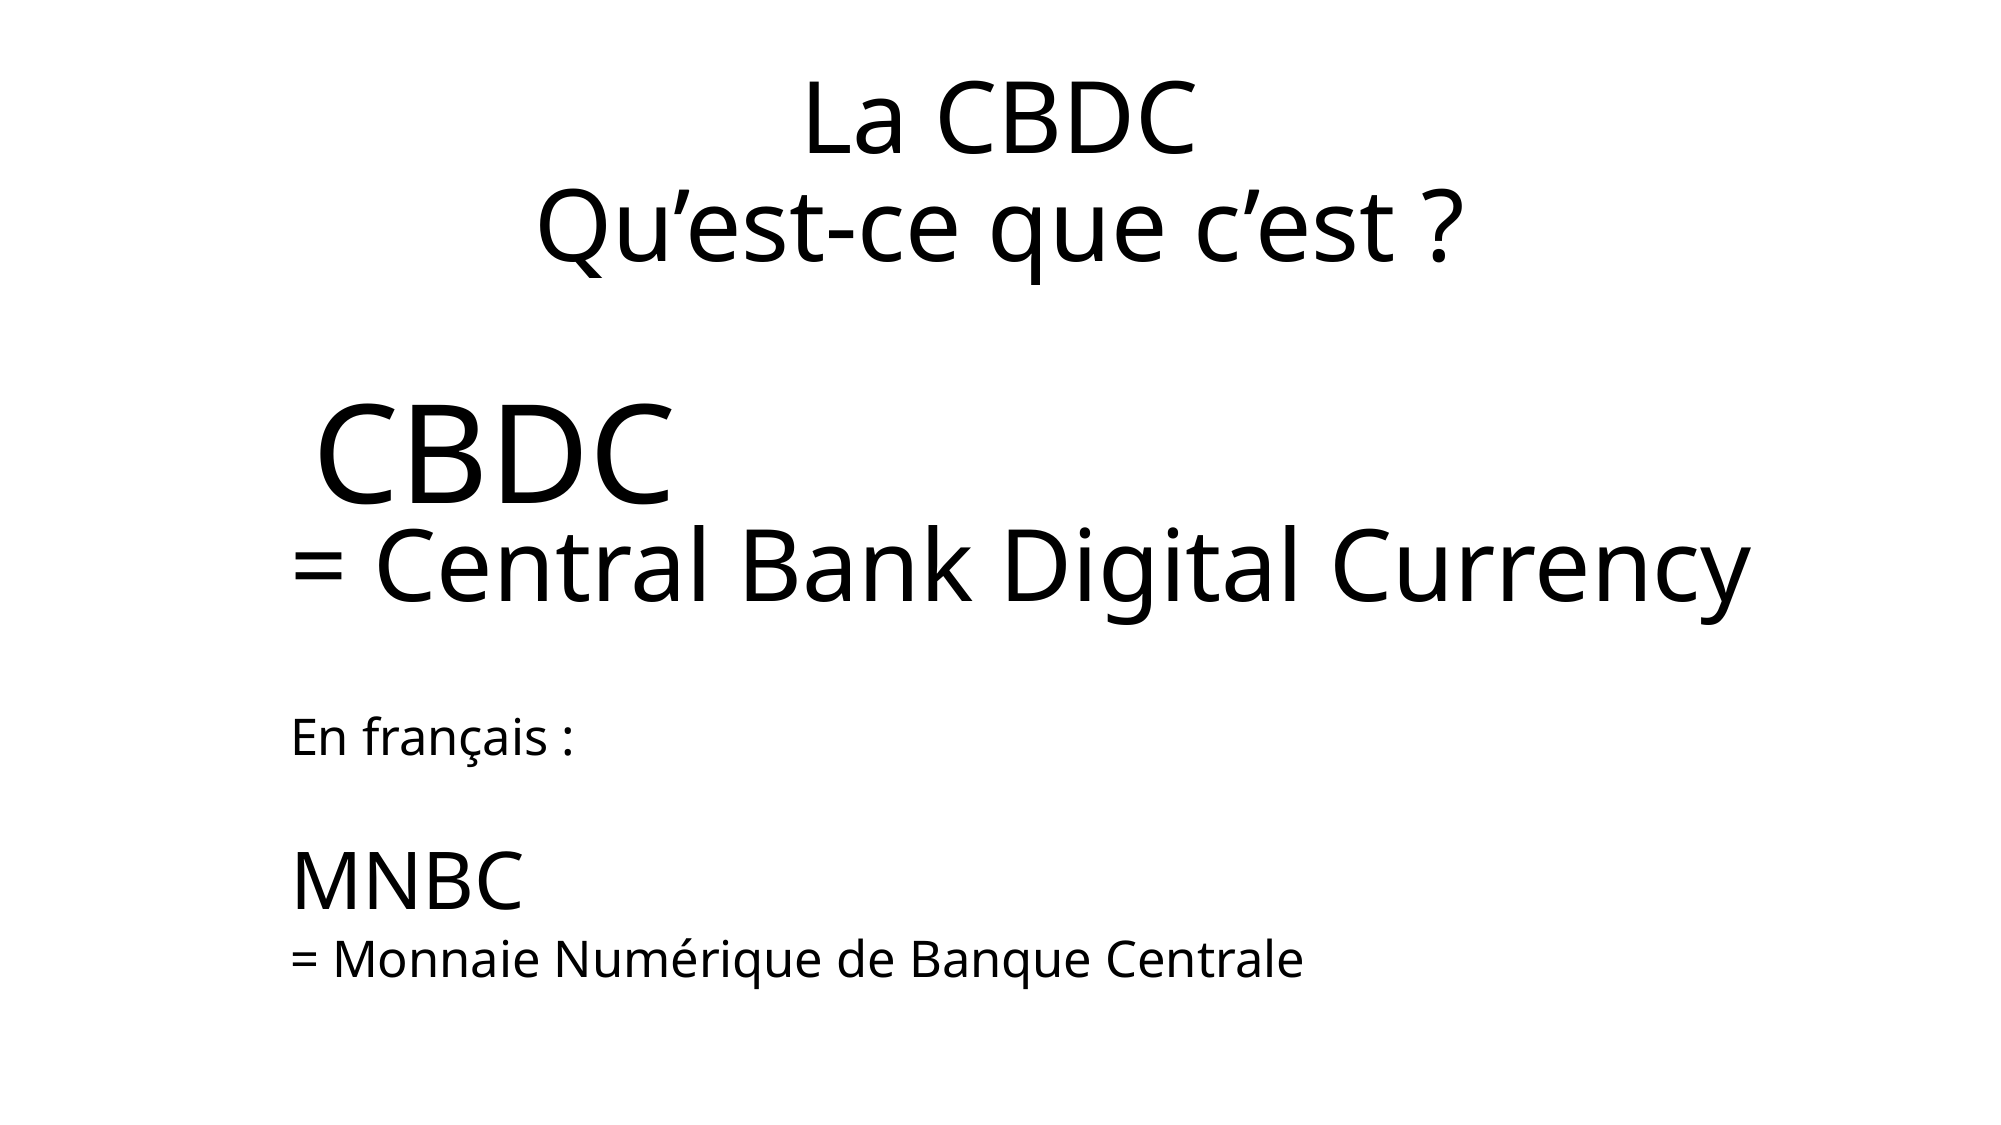

# La CBDC Qu’est-ce que c’est ?
CBDC
= Central Bank Digital Currency
En français :
MNBC
= Monnaie Numérique de Banque Centrale